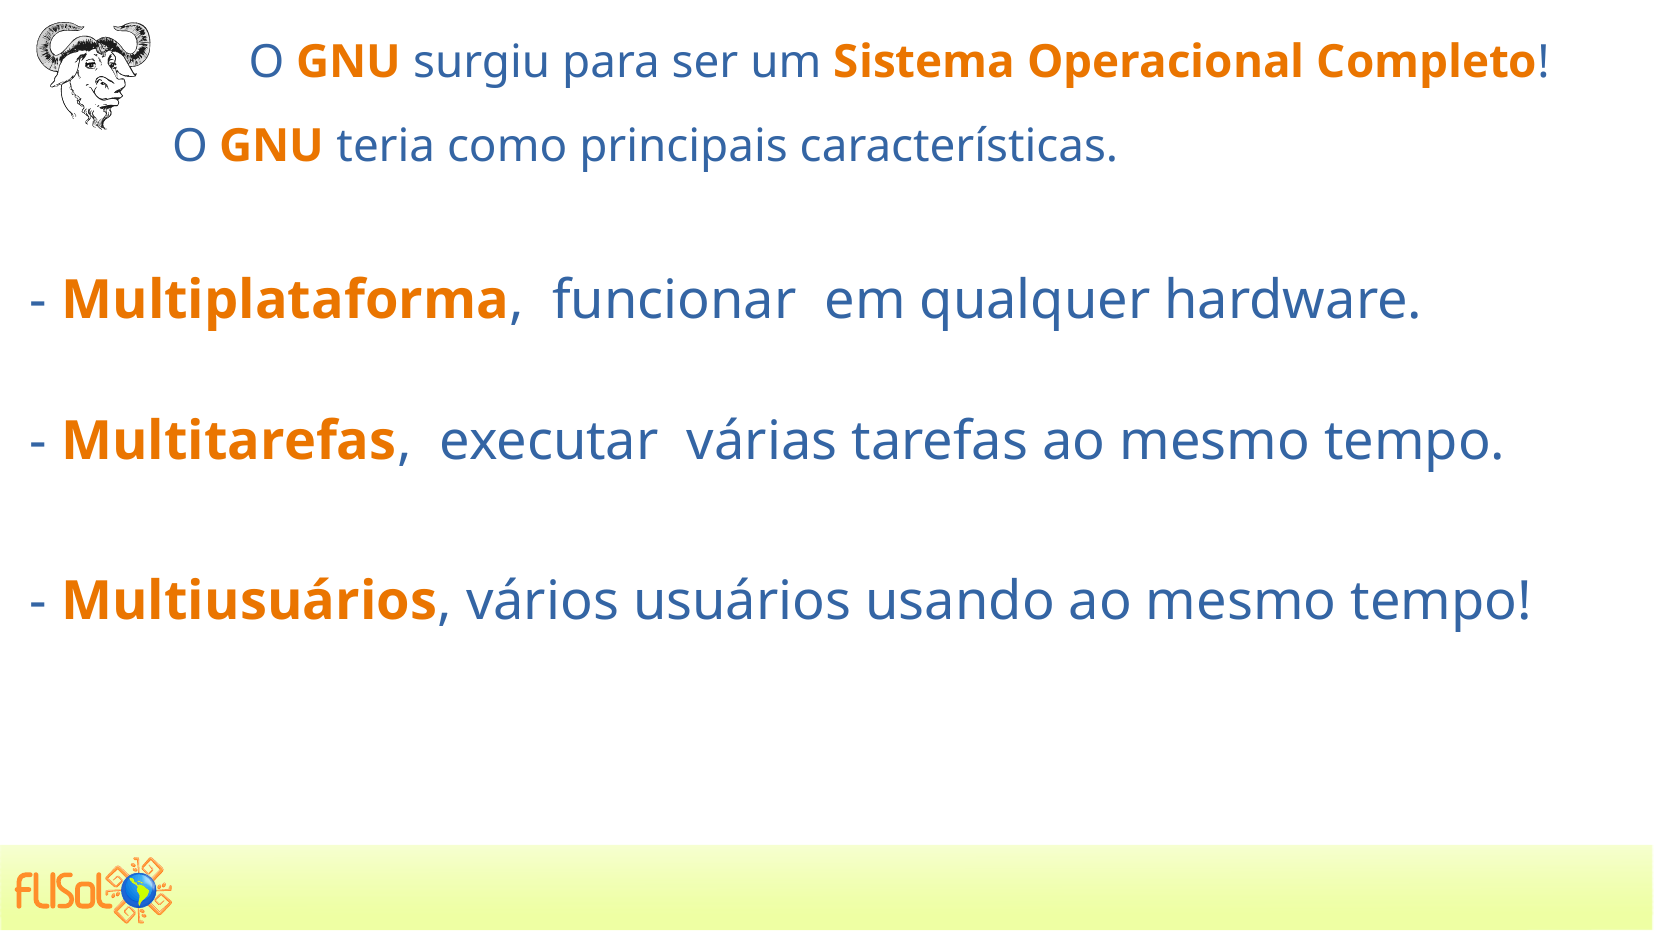

O GNU surgiu para ser um Sistema Operacional Completo!
 O GNU teria como principais características.
- Multiplataforma, funcionar em qualquer hardware.
- Multitarefas, executar várias tarefas ao mesmo tempo.
- Multiusuários, vários usuários usando ao mesmo tempo!